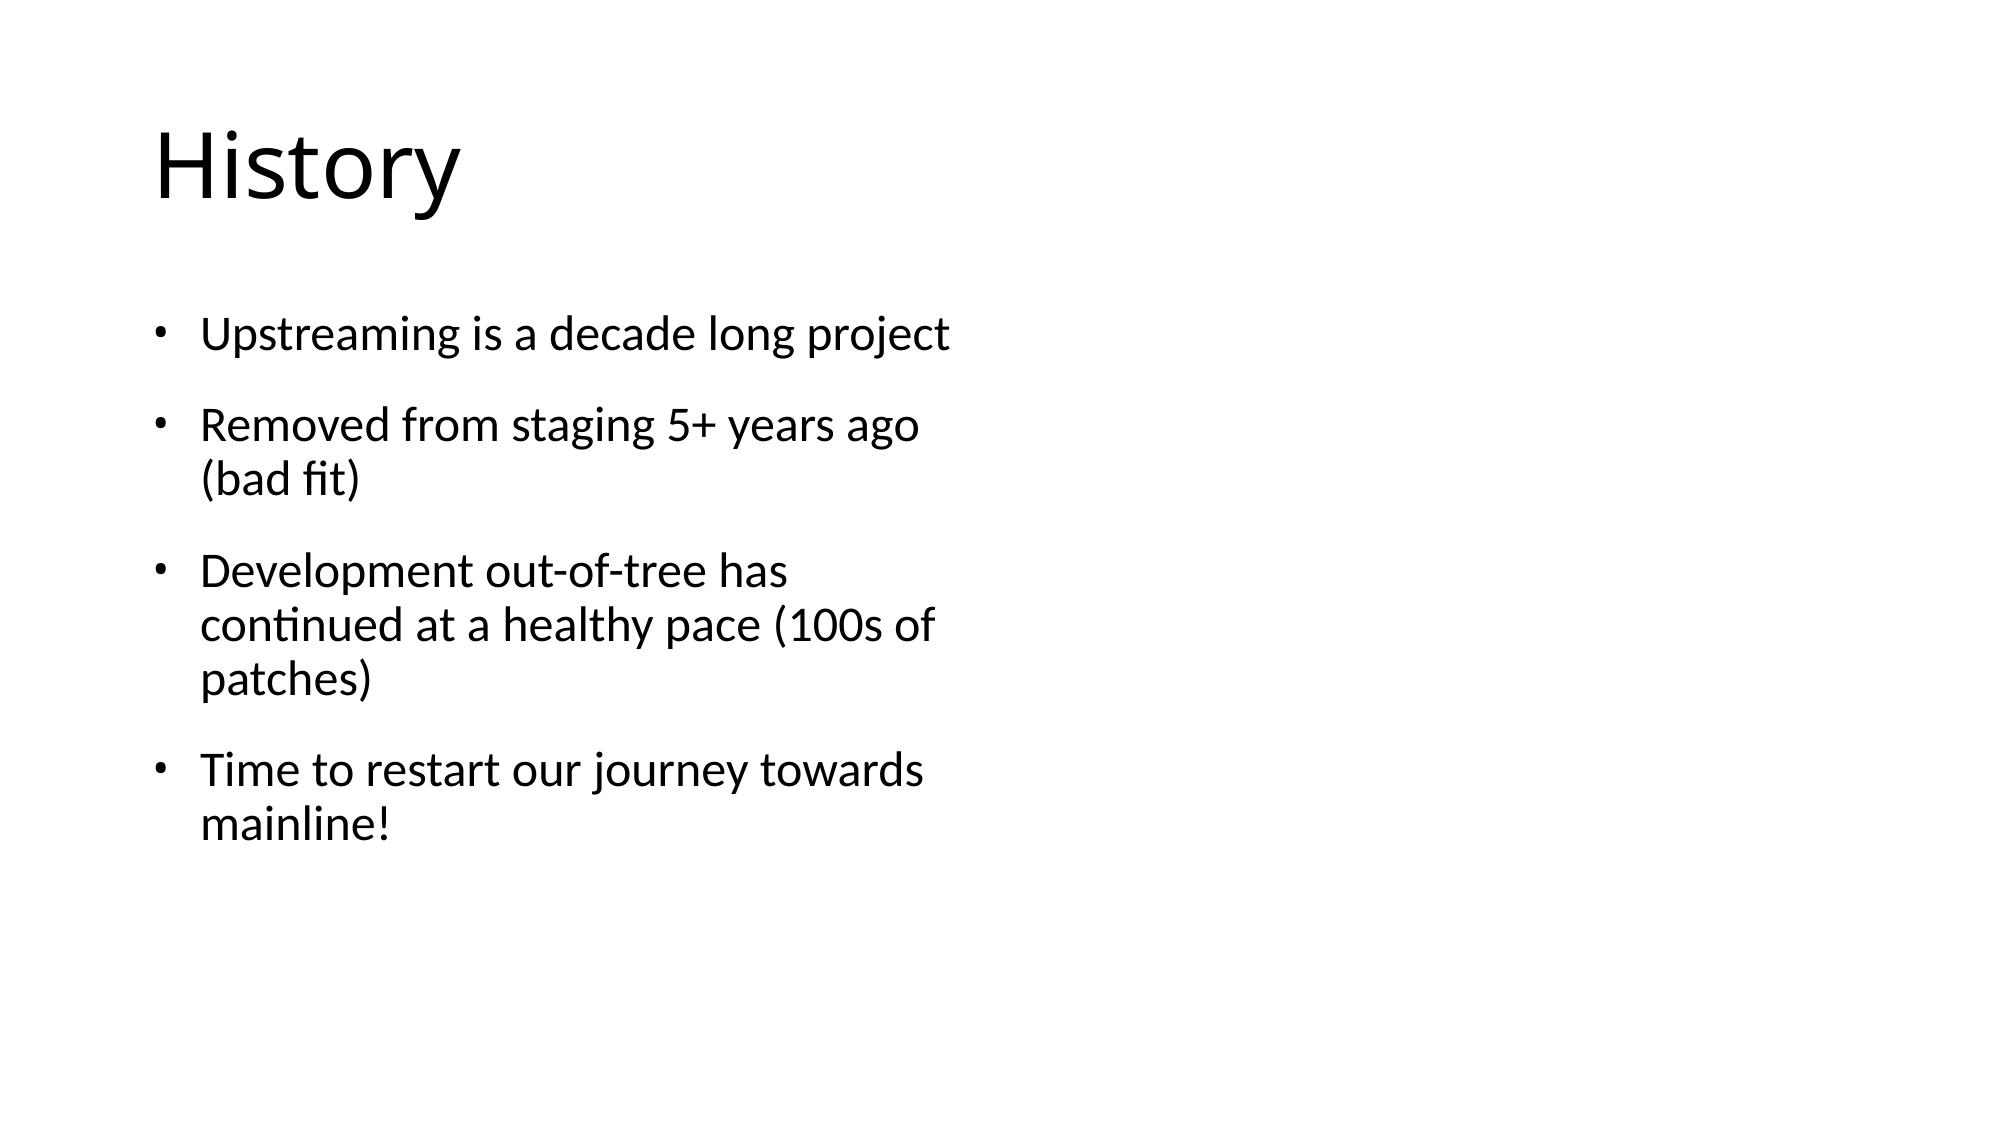

# History
Upstreaming is a decade long project
Removed from staging 5+ years ago (bad fit)
Development out-of-tree has continued at a healthy pace (100s of patches)
Time to restart our journey towards mainline!